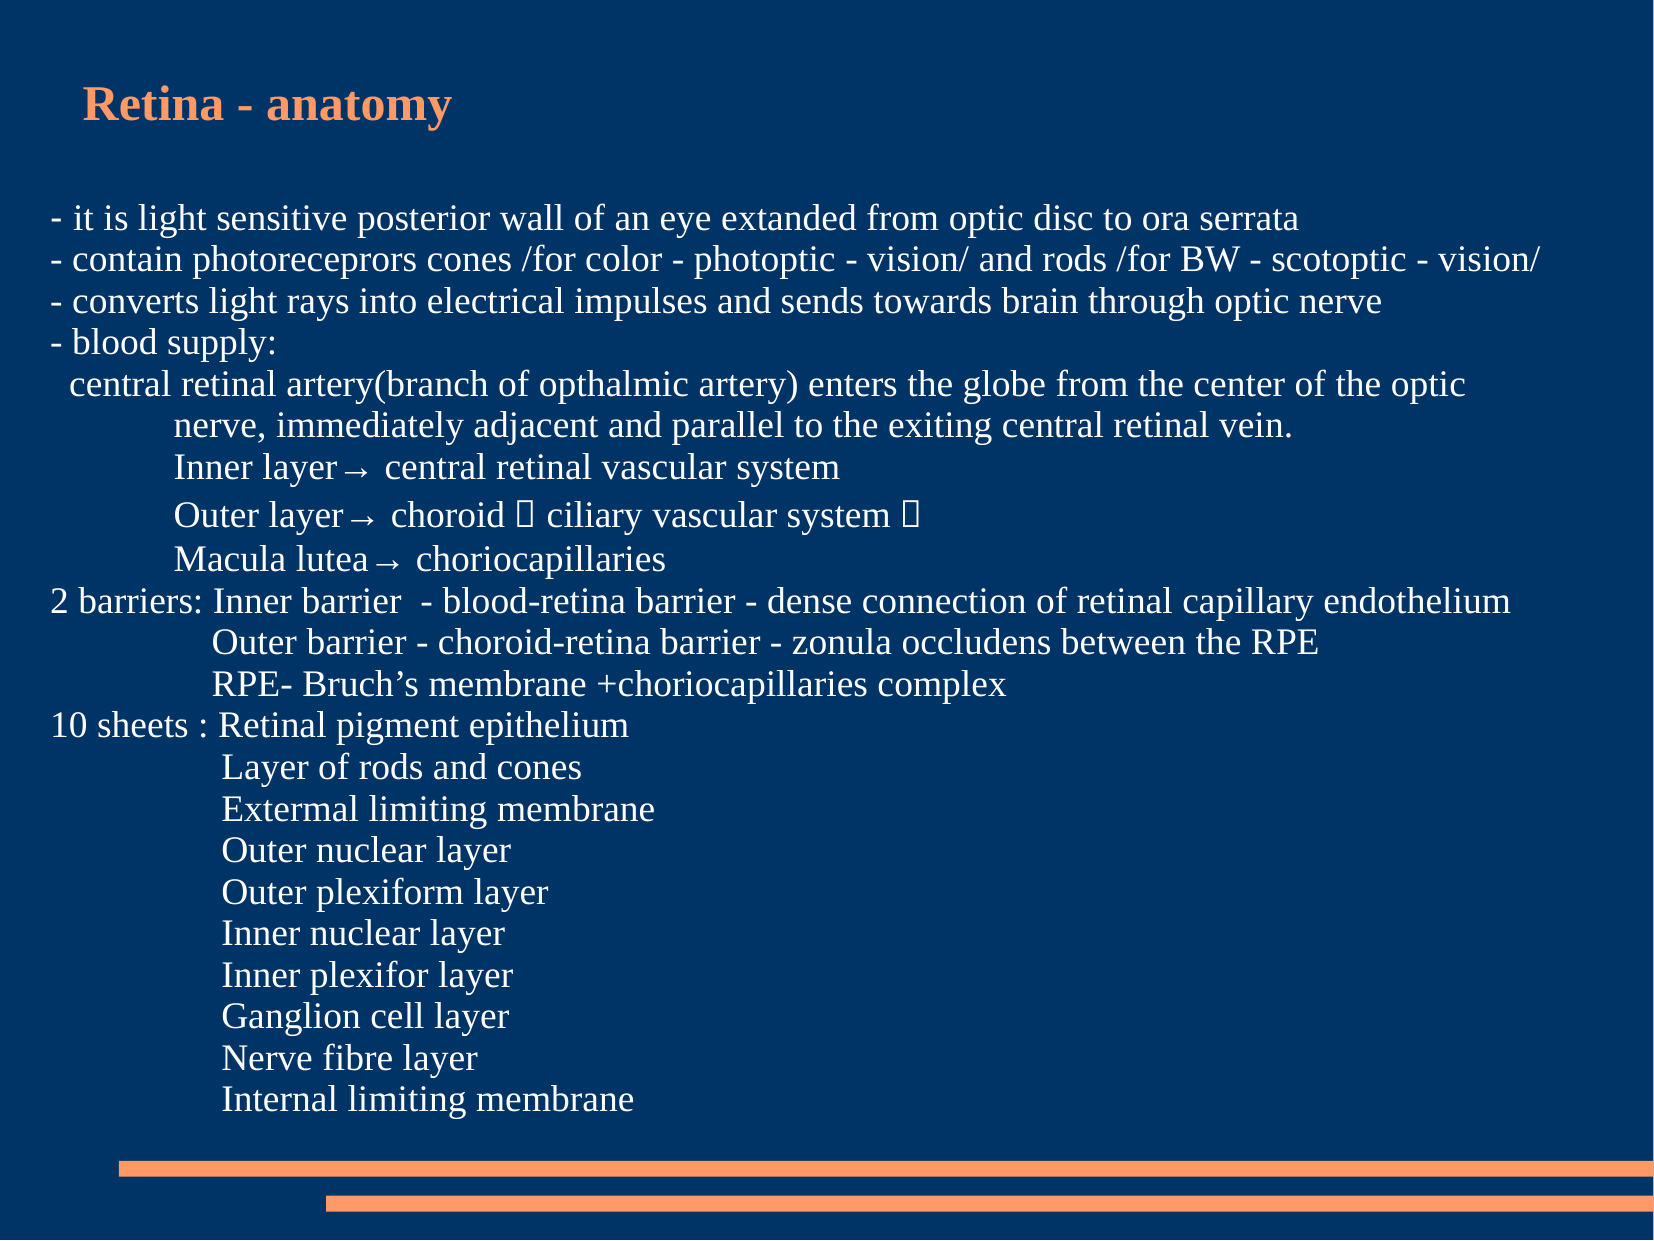

# Retina - anatomy
- it is light sensitive posterior wall of an eye extanded from optic disc to ora serrata
- contain photoreceprors cones /for color - photoptic - vision/ and rods /for BW - scotoptic - vision/
- converts light rays into electrical impulses and sends towards brain through optic nerve
- blood supply:
 central retinal artery(branch of opthalmic artery) enters the globe from the center of the optic
 nerve, immediately adjacent and parallel to the exiting central retinal vein.
 Inner layer→ central retinal vascular system
 Outer layer→ choroid（ciliary vascular system）
 Macula lutea→ choriocapillaries
2 barriers: Inner barrier - blood-retina barrier - dense connection of retinal capillary endothelium
 Outer barrier - choroid-retina barrier - zonula occludens between the RPE
 RPE- Bruch’s membrane +choriocapillaries complex
10 sheets : Retinal pigment epithelium
 Layer of rods and cones
 Extermal limiting membrane
 Outer nuclear layer
 Outer plexiform layer
 Inner nuclear layer
 Inner plexifor layer
 Ganglion cell layer
 Nerve fibre layer
 Internal limiting membrane